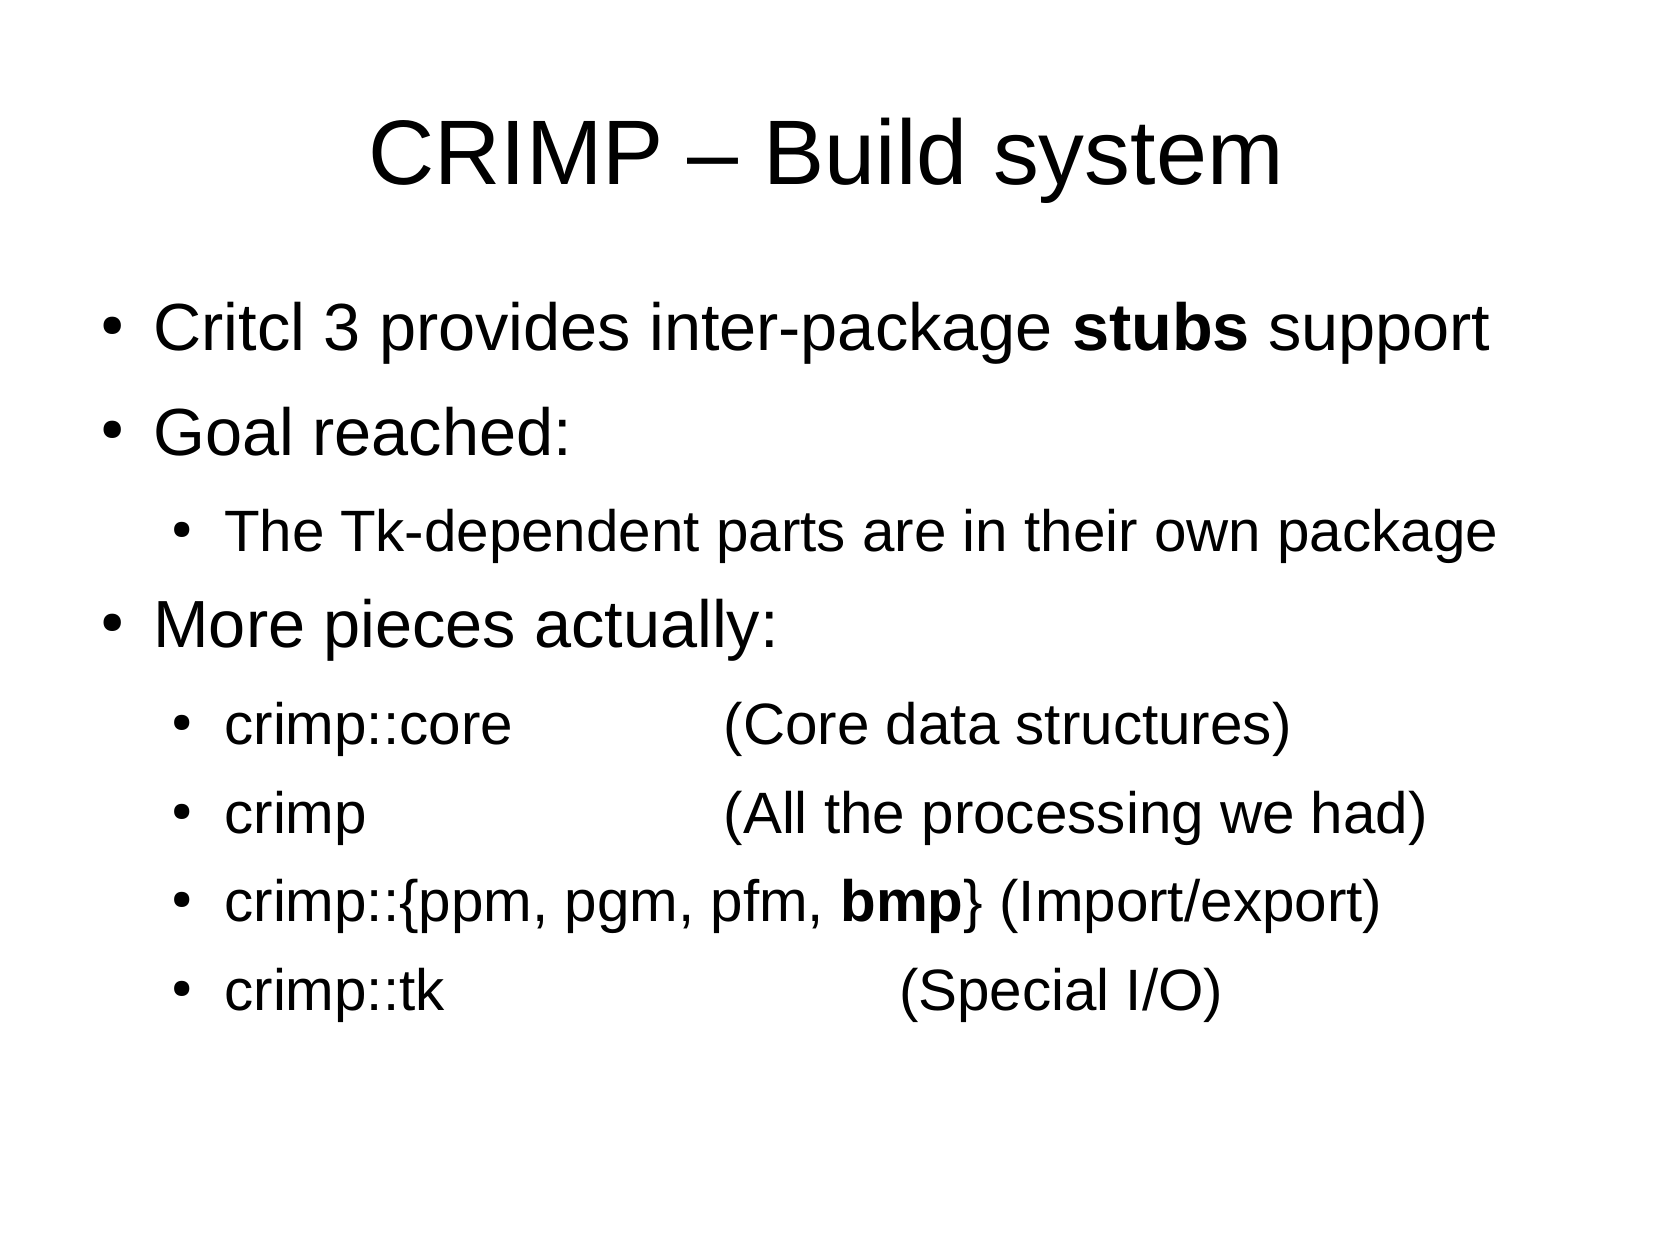

# CRIMP – Build system
Critcl 3 provides inter-package stubs support
Goal reached:
The Tk-dependent parts are in their own package
More pieces actually:
crimp::core (Core data structures)
crimp (All the processing we had)
crimp::{ppm, pgm, pfm, bmp} (Import/export)
crimp::tk (Special I/O)